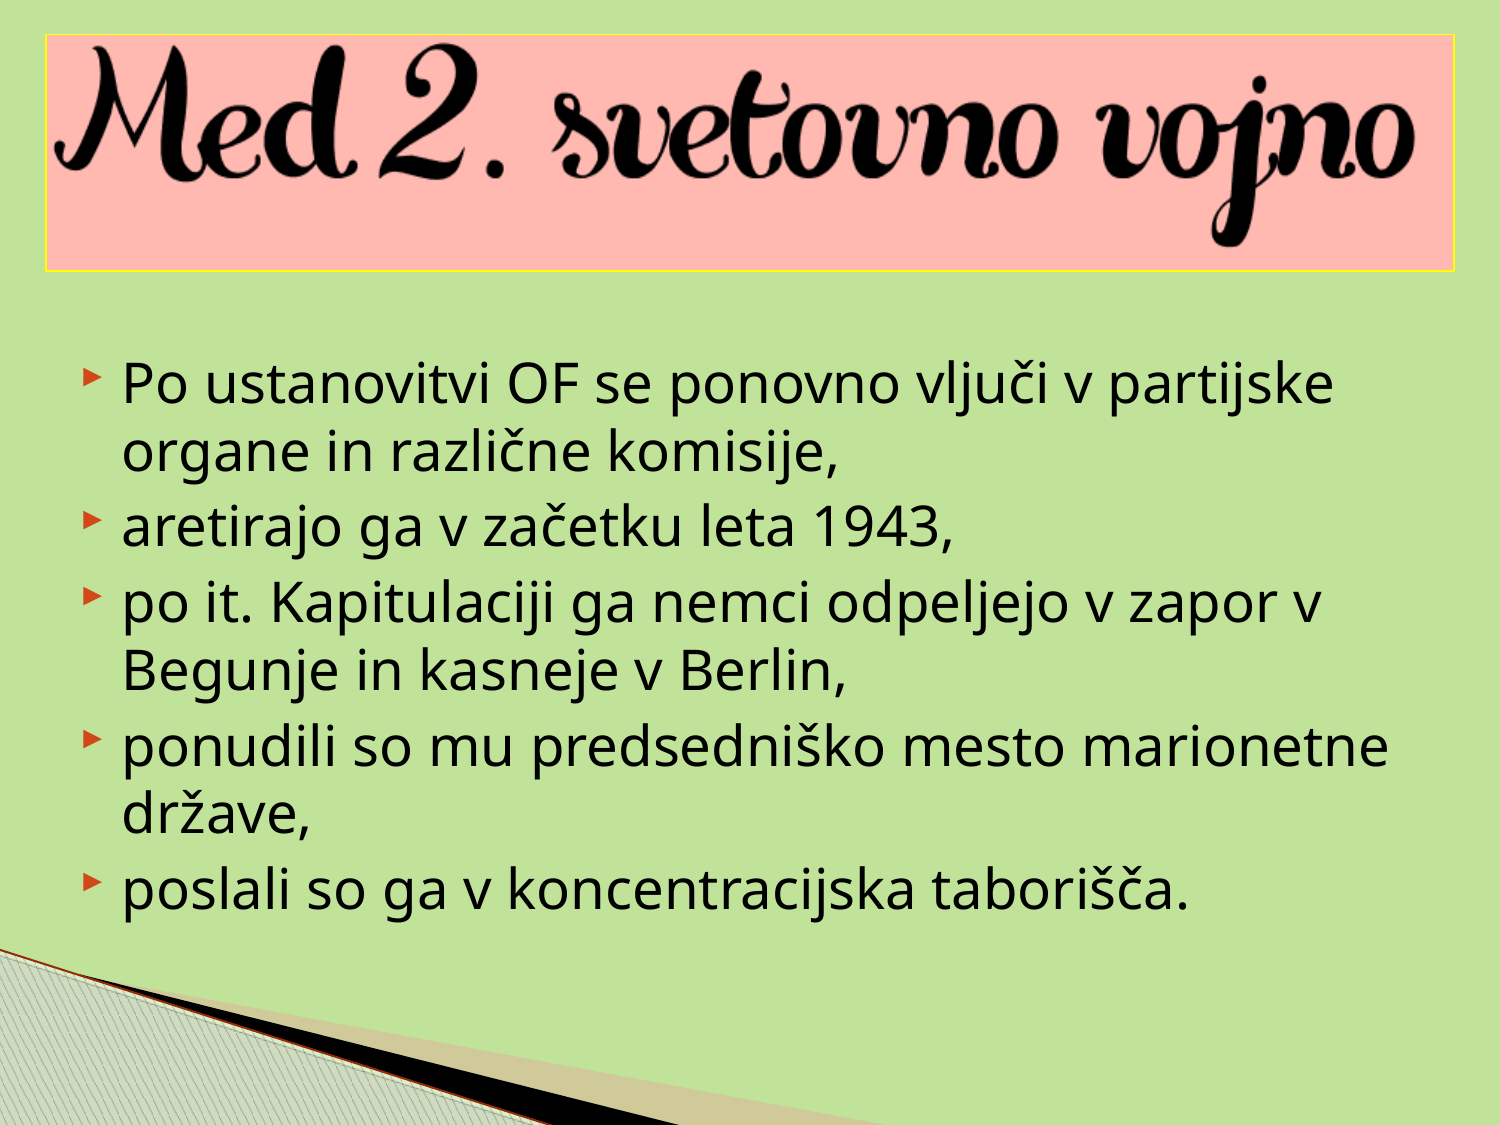

# Po ustanovitvi OF se ponovno vljuči v partijske organe in različne komisije,
aretirajo ga v začetku leta 1943,
po it. Kapitulaciji ga nemci odpeljejo v zapor v Begunje in kasneje v Berlin,
ponudili so mu predsedniško mesto marionetne države,
poslali so ga v koncentracijska taborišča.